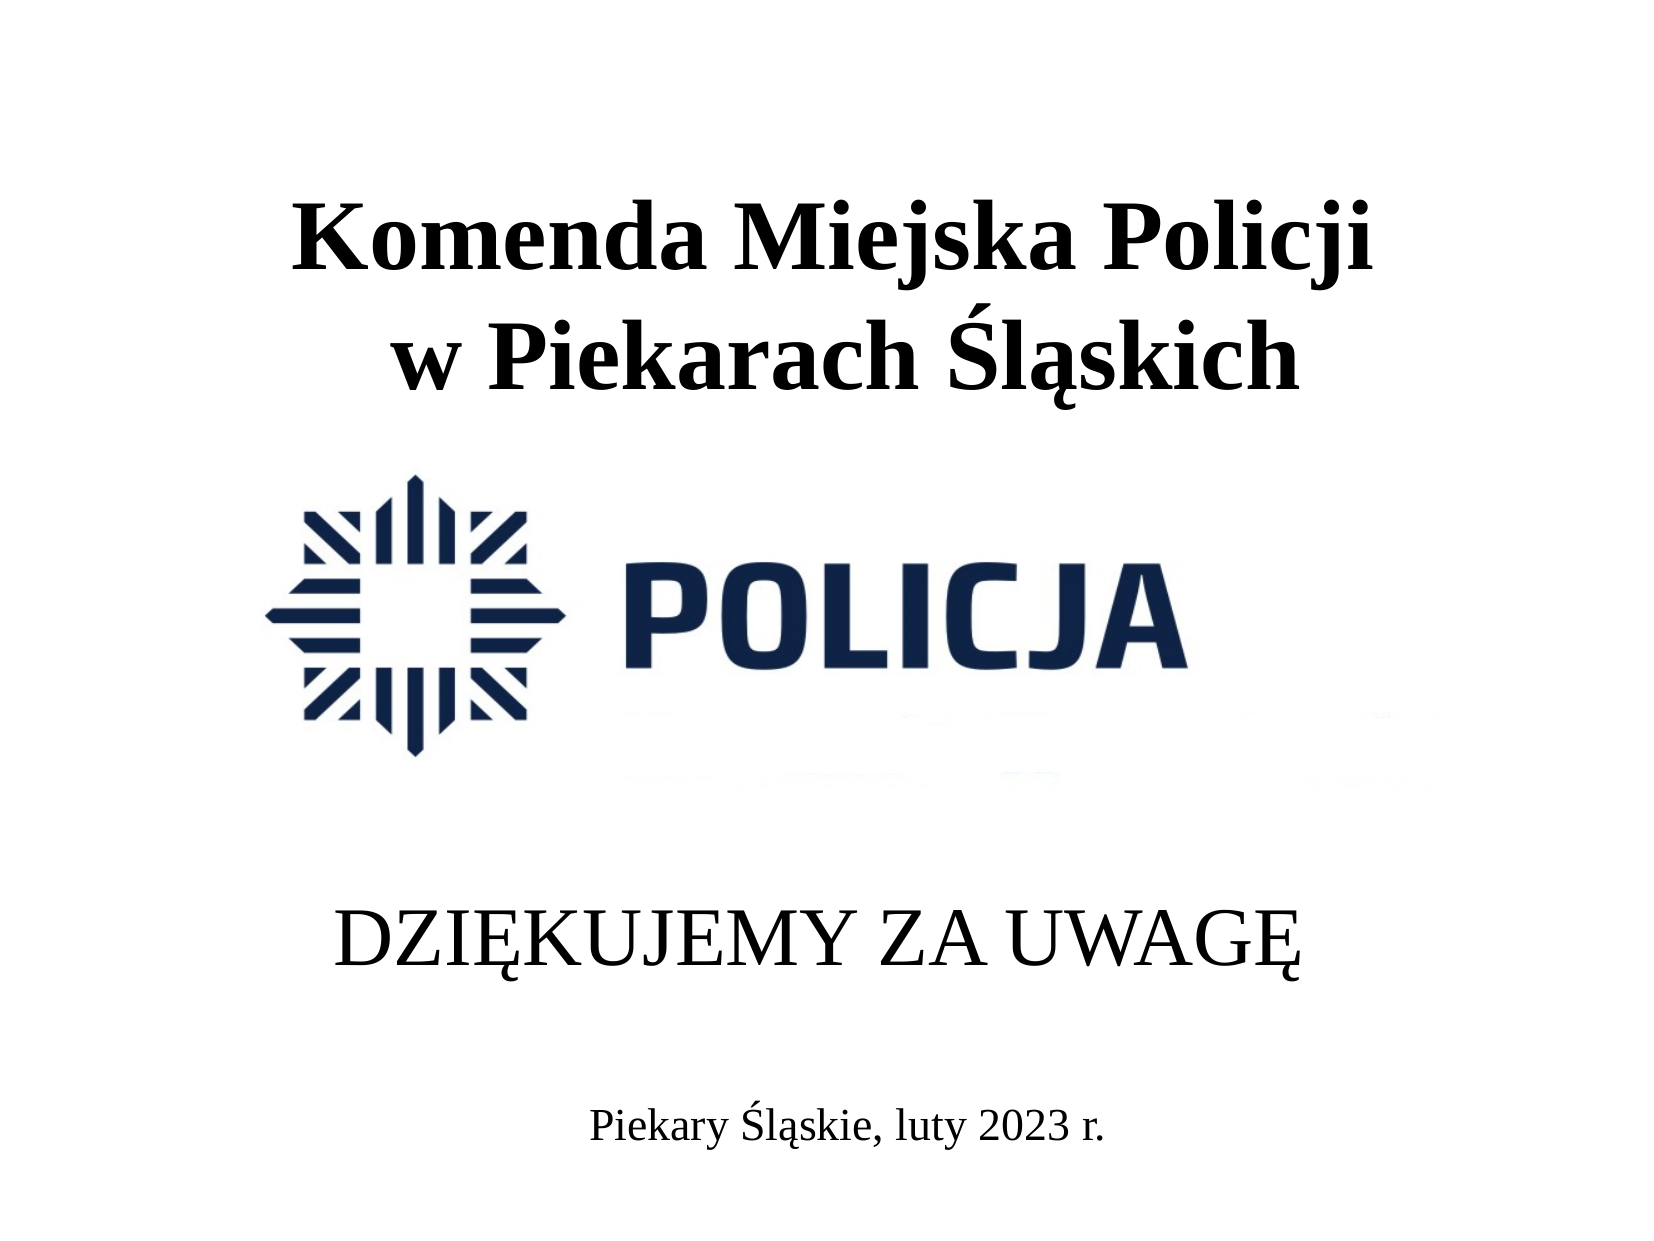

Komenda Miejska Policji
w Piekarach Śląskich
DZIĘKUJEMY ZA UWAGĘę
 Piekary Śląskie, luty 2023 r.